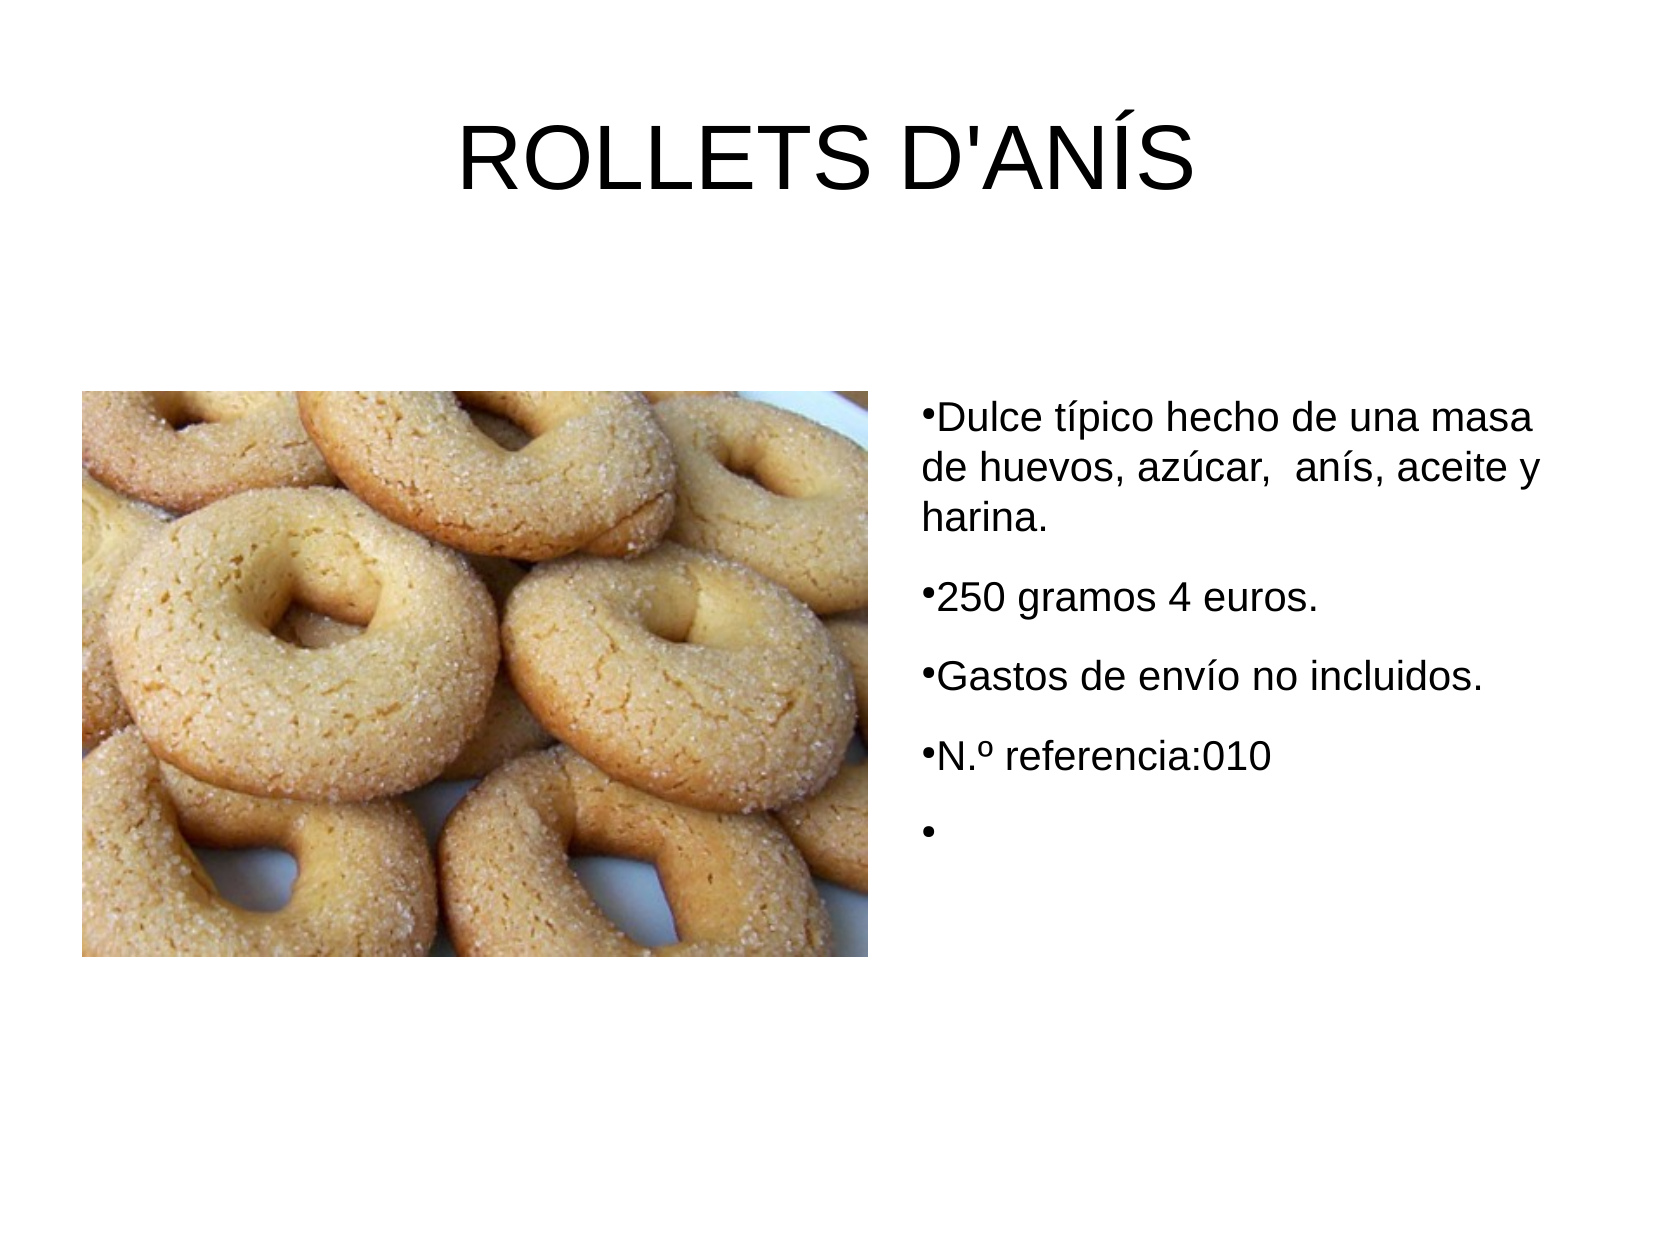

# ROLLETS D'ANÍS
Dulce típico hecho de una masa de huevos, azúcar, anís, aceite y harina.
250 gramos 4 euros.
Gastos de envío no incluidos.
N.º referencia:010